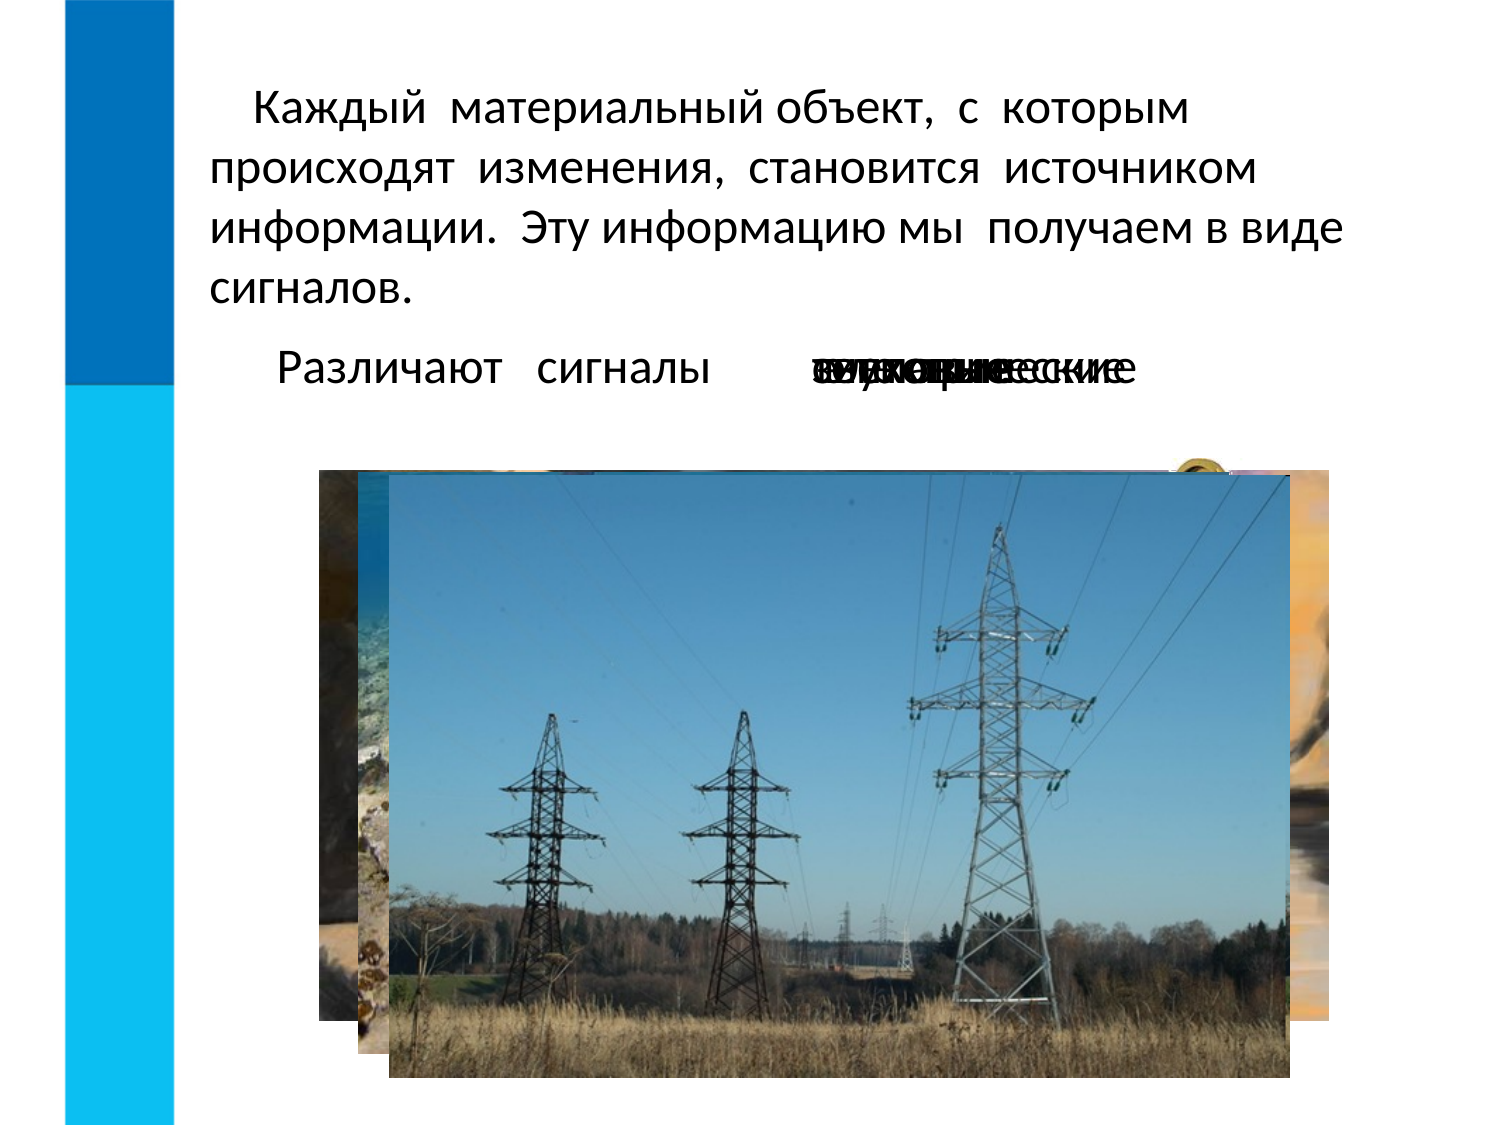

Каждый материальный объект, с которым происходят изменения, становится источником информации. Эту информацию мы получаем в виде сигналов.
Различают сигналы
световые
звуковые
тепловые
механические
электрические